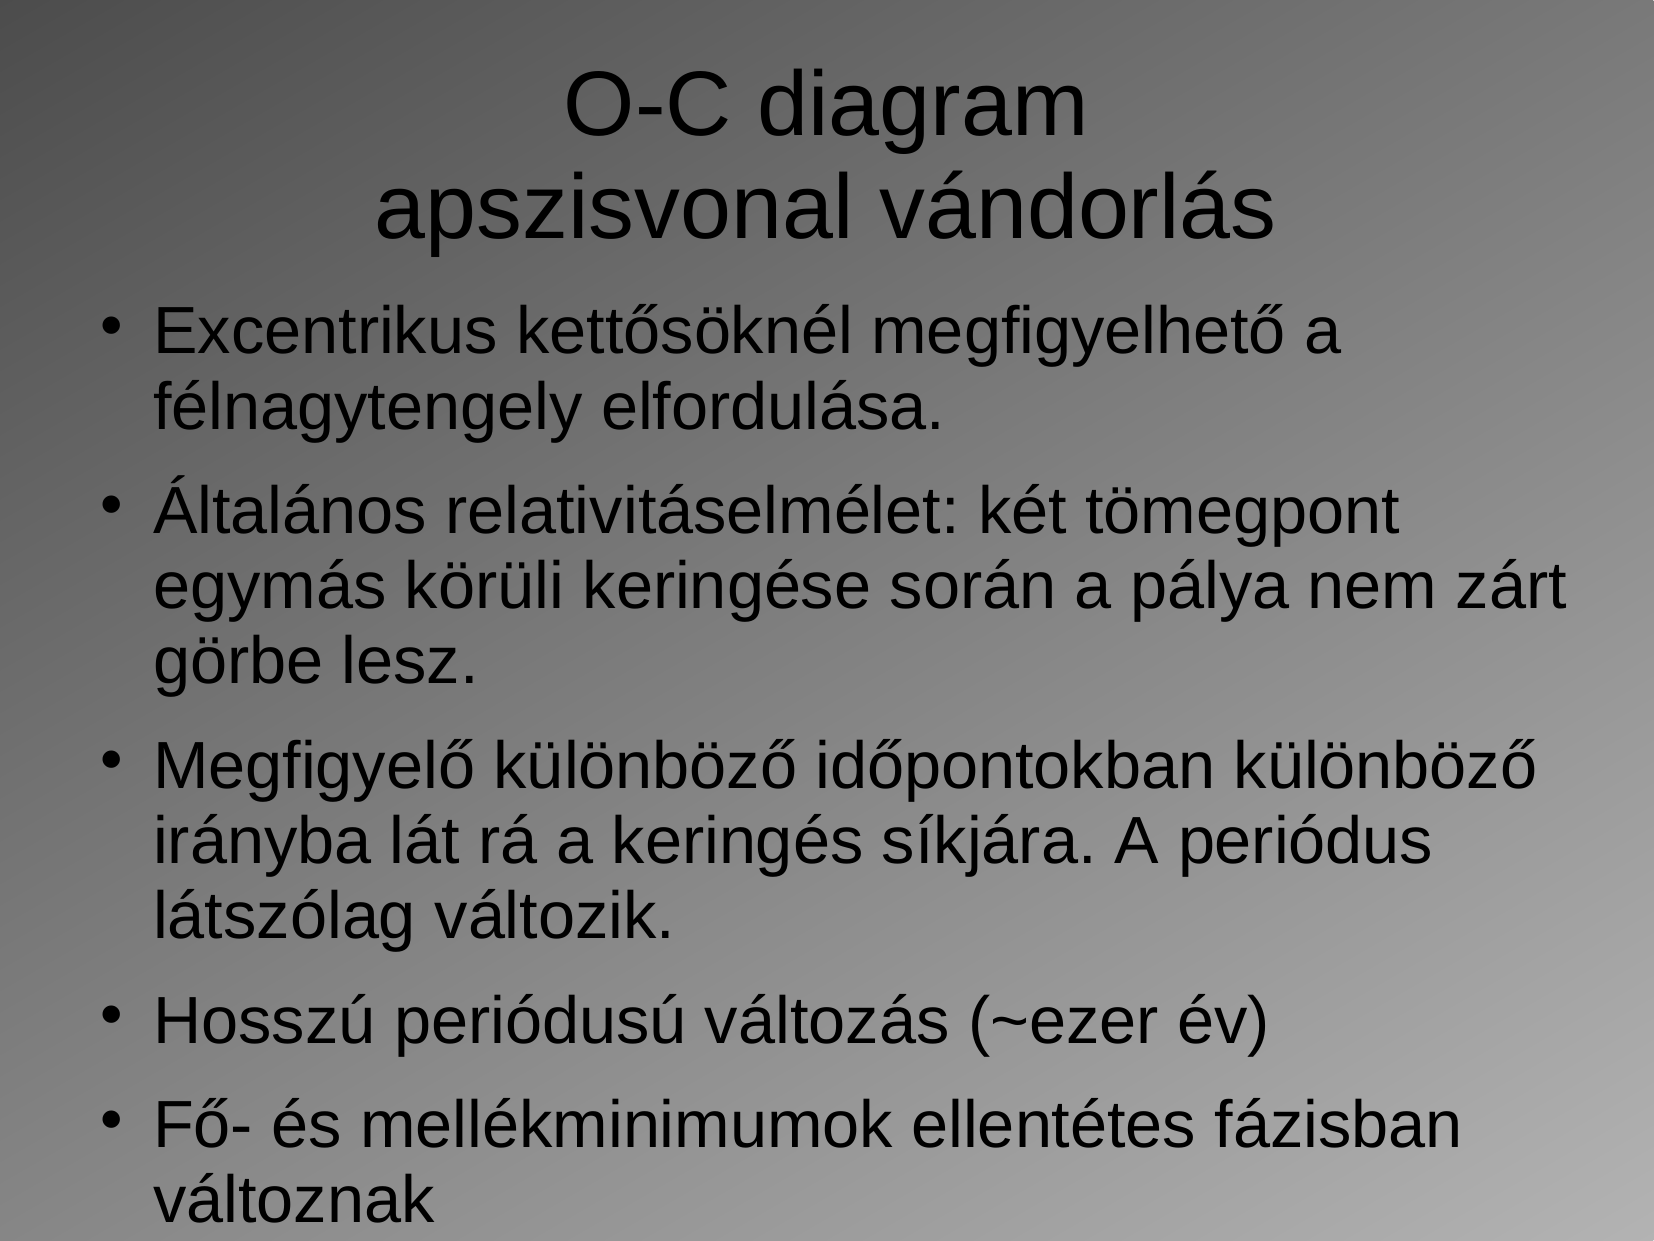

# O-C diagram apszisvonal vándorlás
Excentrikus kettősöknél megfigyelhető a félnagytengely elfordulása.
Általános relativitáselmélet: két tömegpont egymás körüli keringése során a pálya nem zárt görbe lesz.
Megfigyelő különböző időpontokban különböző irányba lát rá a keringés síkjára. A periódus látszólag változik.
Hosszú periódusú változás (~ezer év)
Fő- és mellékminimumok ellentétes fázisban változnak